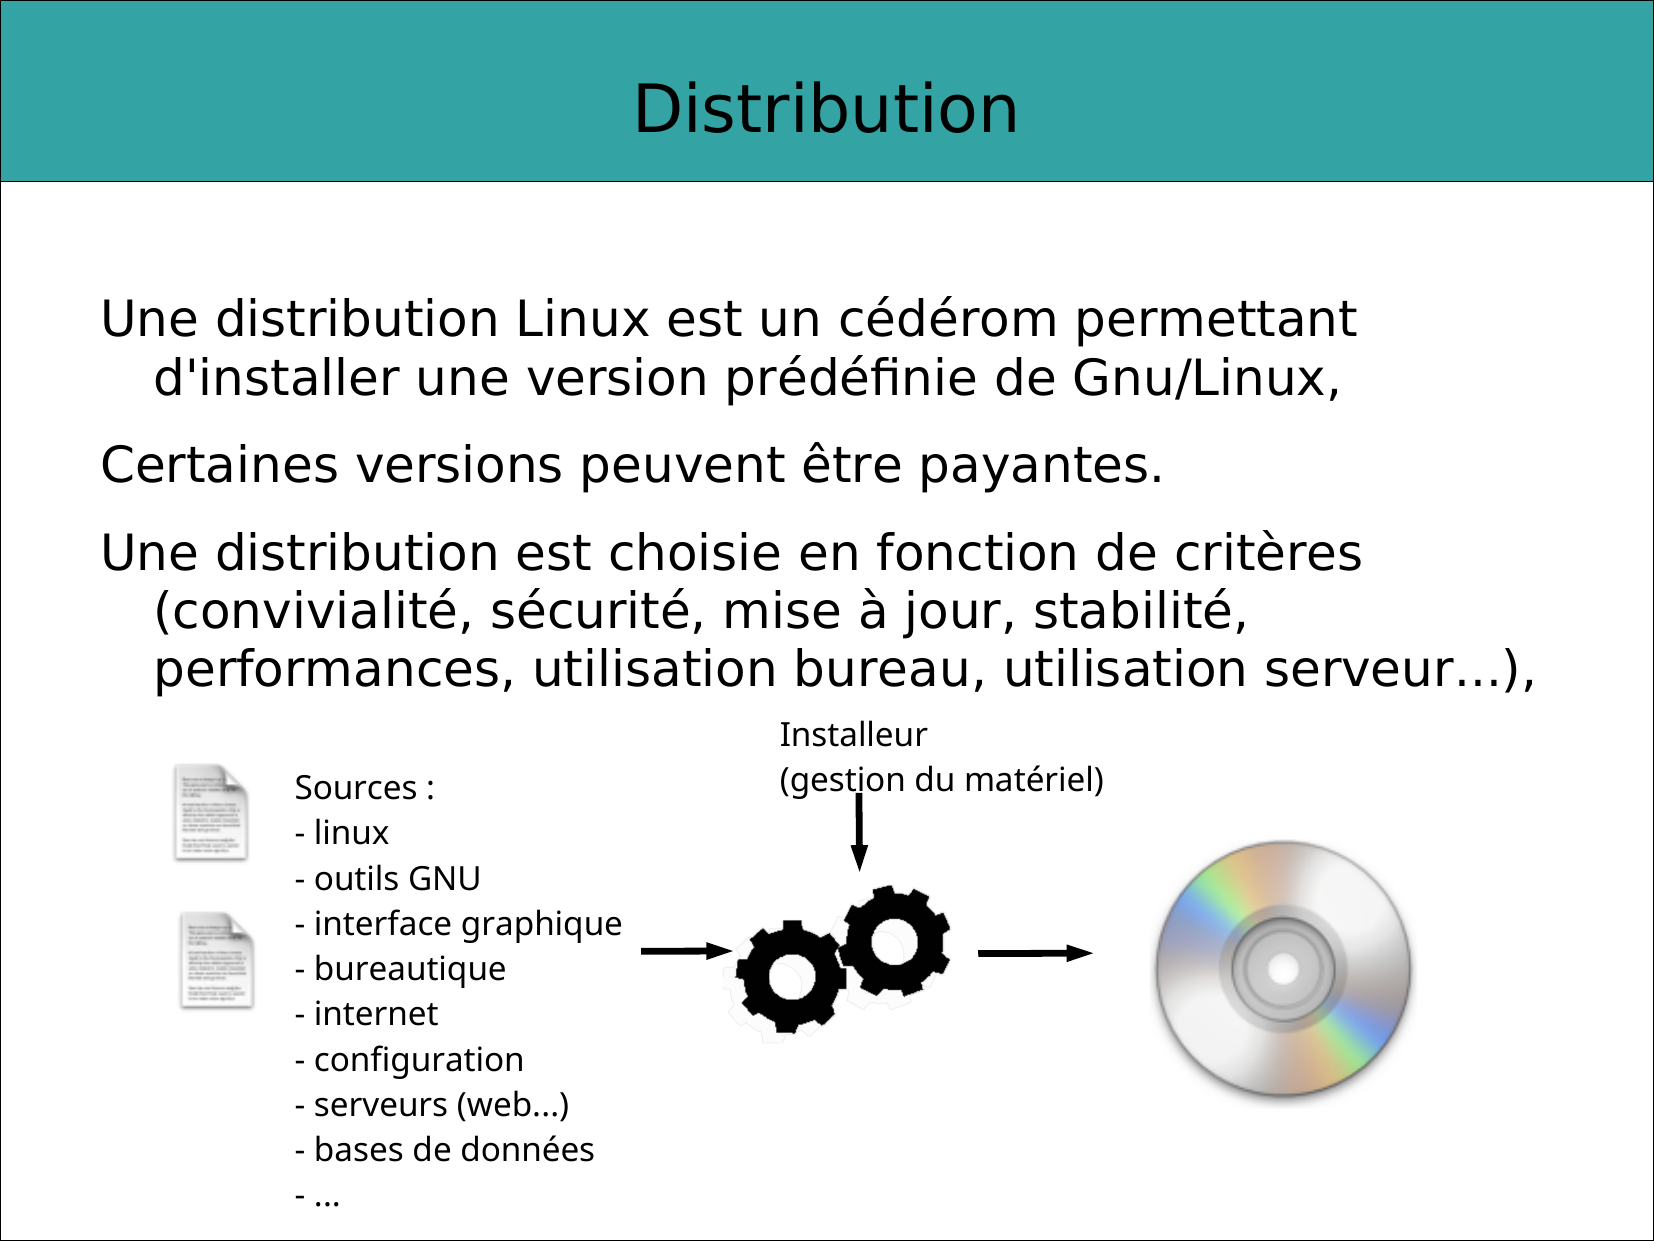

# Distribution
Une distribution Linux est un cédérom permettant d'installer une version prédéfinie de Gnu/Linux,
Certaines versions peuvent être payantes.
Une distribution est choisie en fonction de critères (convivialité, sécurité, mise à jour, stabilité, performances, utilisation bureau, utilisation serveur...),
Installeur
(gestion du matériel)
Sources :
- linux
- outils GNU
- interface graphique
- bureautique
- internet
- configuration
- serveurs (web...)
- bases de données
- ...